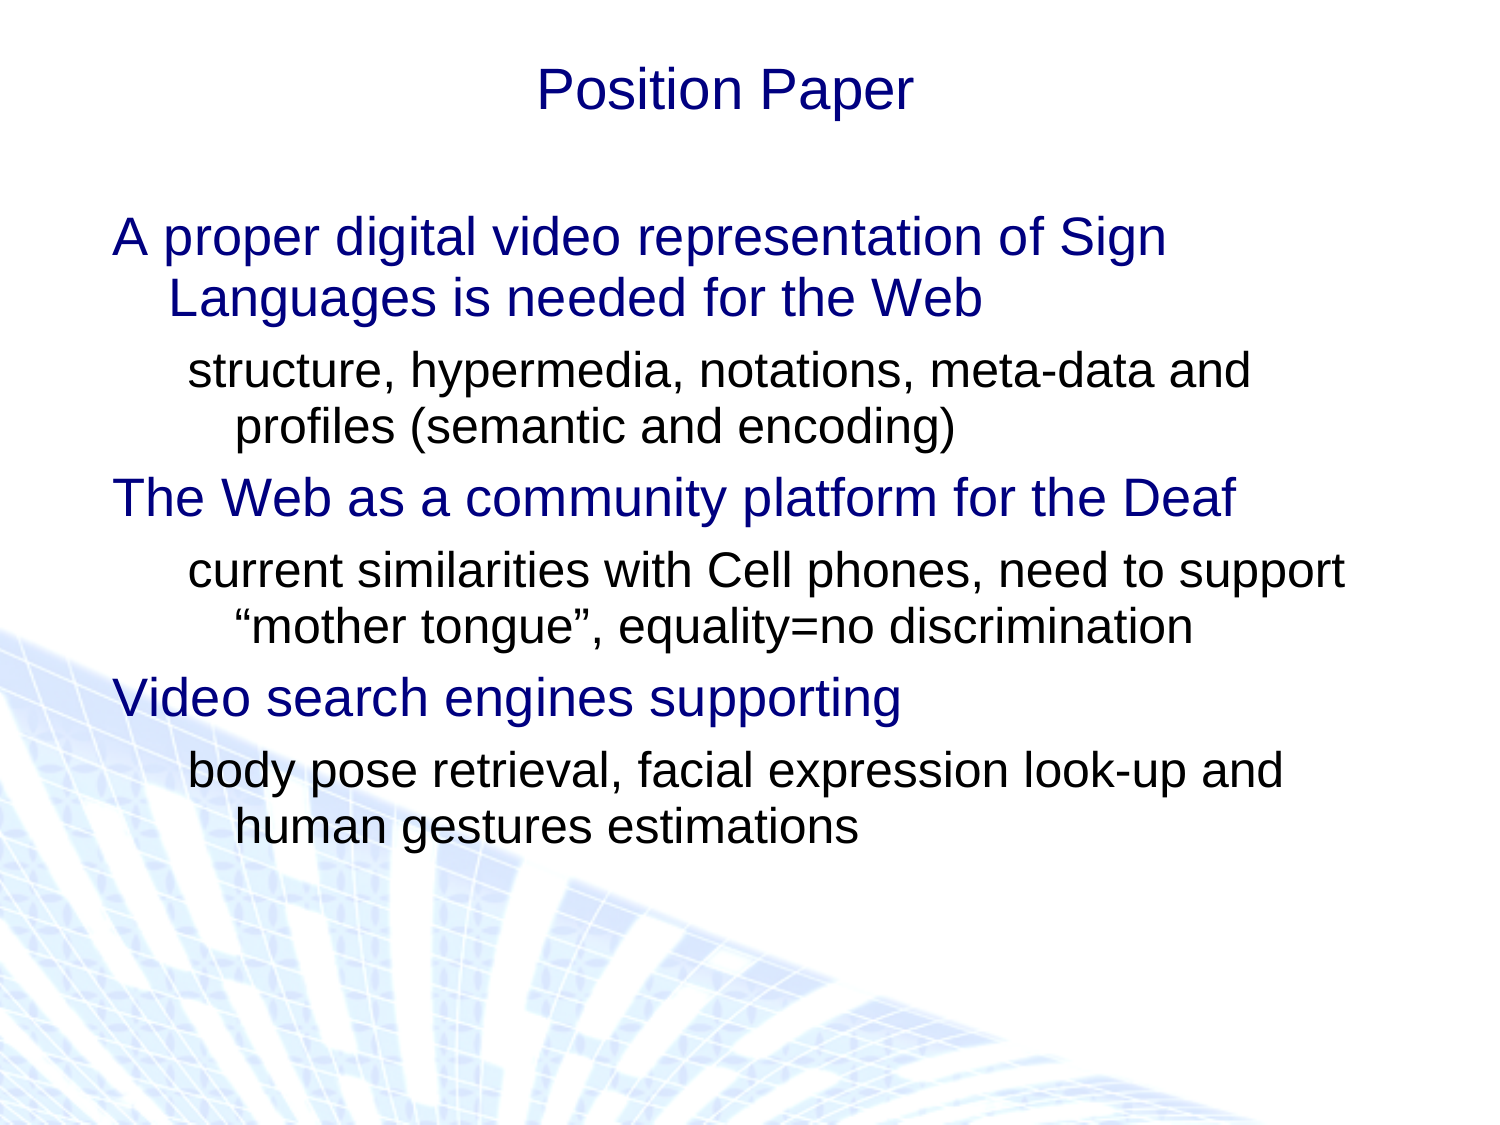

# Position Paper
A proper digital video representation of Sign Languages is needed for the Web
structure, hypermedia, notations, meta-data and profiles (semantic and encoding)
The Web as a community platform for the Deaf
current similarities with Cell phones, need to support “mother tongue”, equality=no discrimination
Video search engines supporting
body pose retrieval, facial expression look-up and human gestures estimations